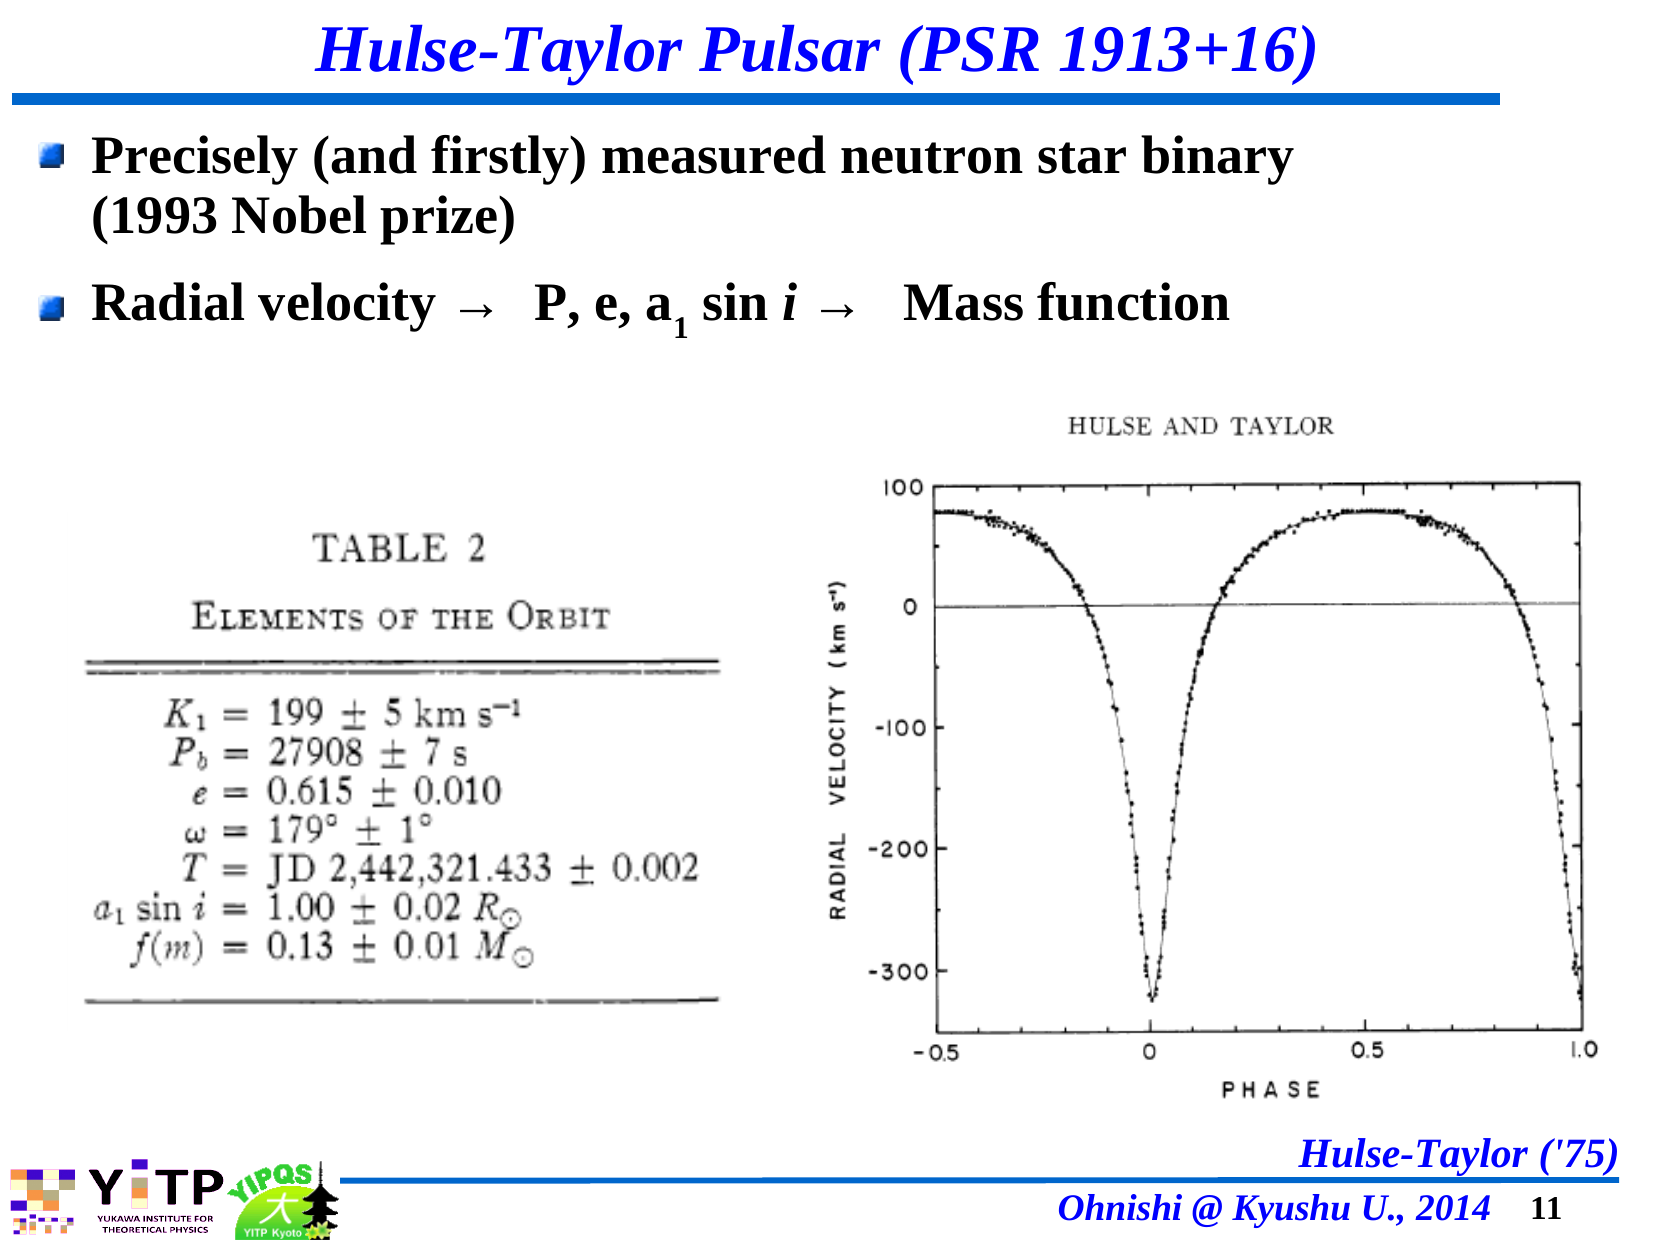

# Hulse-Taylor Pulsar (PSR 1913+16)
Precisely (and firstly) measured neutron star binary
(1993 Nobel prize)
Radial velocity →	P, e, a1 sin i →	Mass function
Hulse-Taylor ('75)